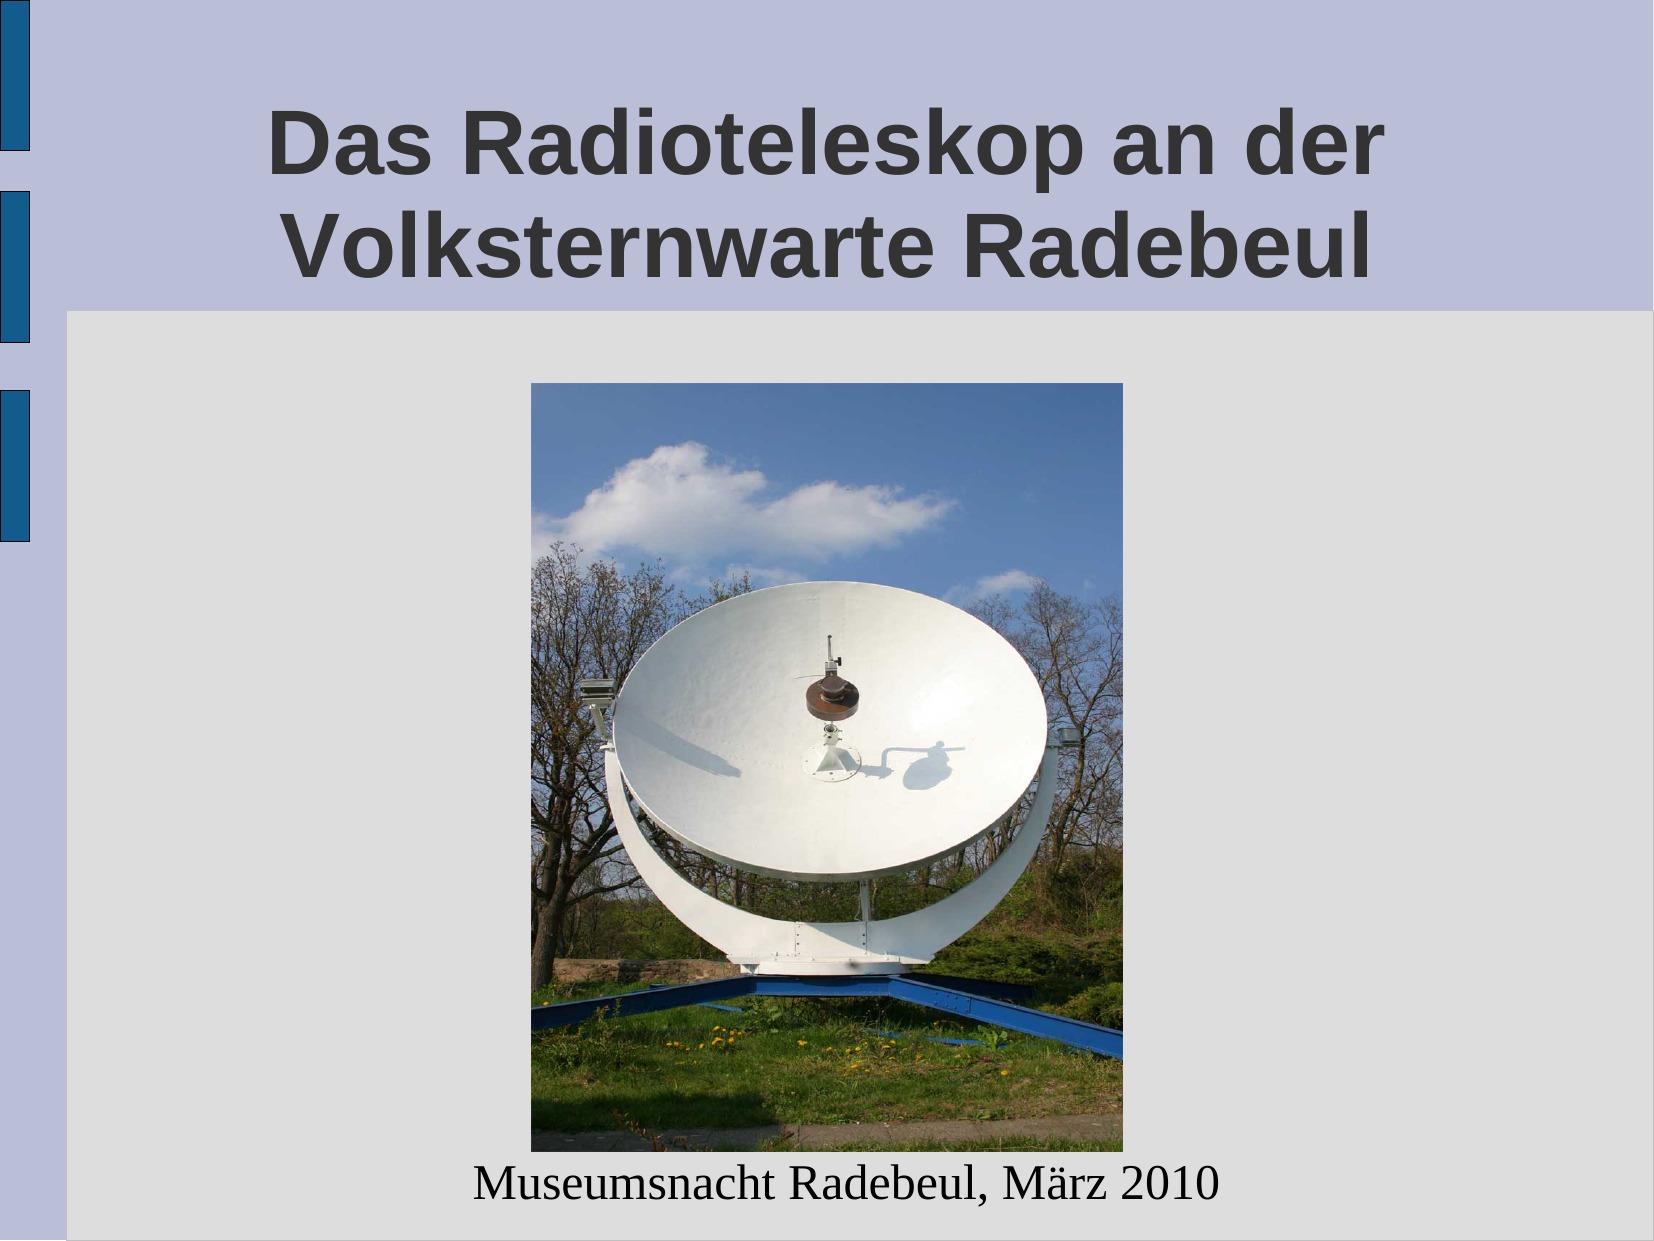

# Das Radioteleskop an der Volksternwarte Radebeul
Museumsnacht Radebeul, März 2010